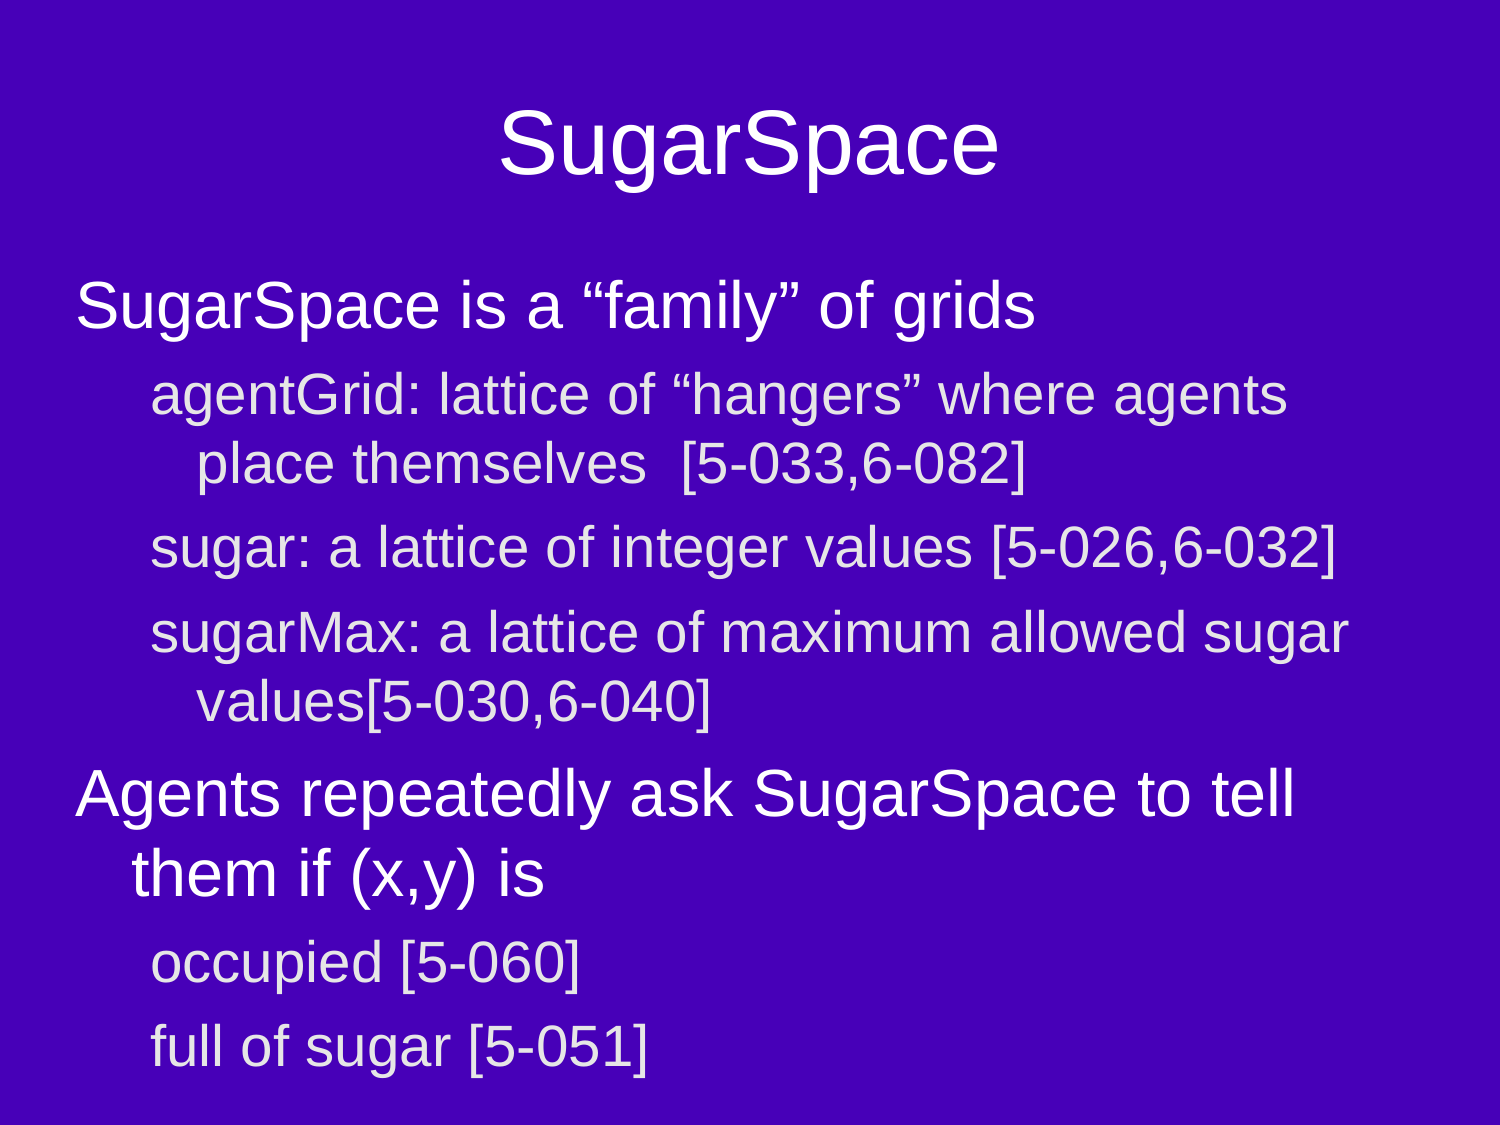

# SugarSpace
SugarSpace is a “family” of grids
agentGrid: lattice of “hangers” where agents place themselves [5-033,6-082]
sugar: a lattice of integer values [5-026,6-032]
sugarMax: a lattice of maximum allowed sugar values[5-030,6-040]
Agents repeatedly ask SugarSpace to tell them if (x,y) is
occupied [5-060]
full of sugar [5-051]